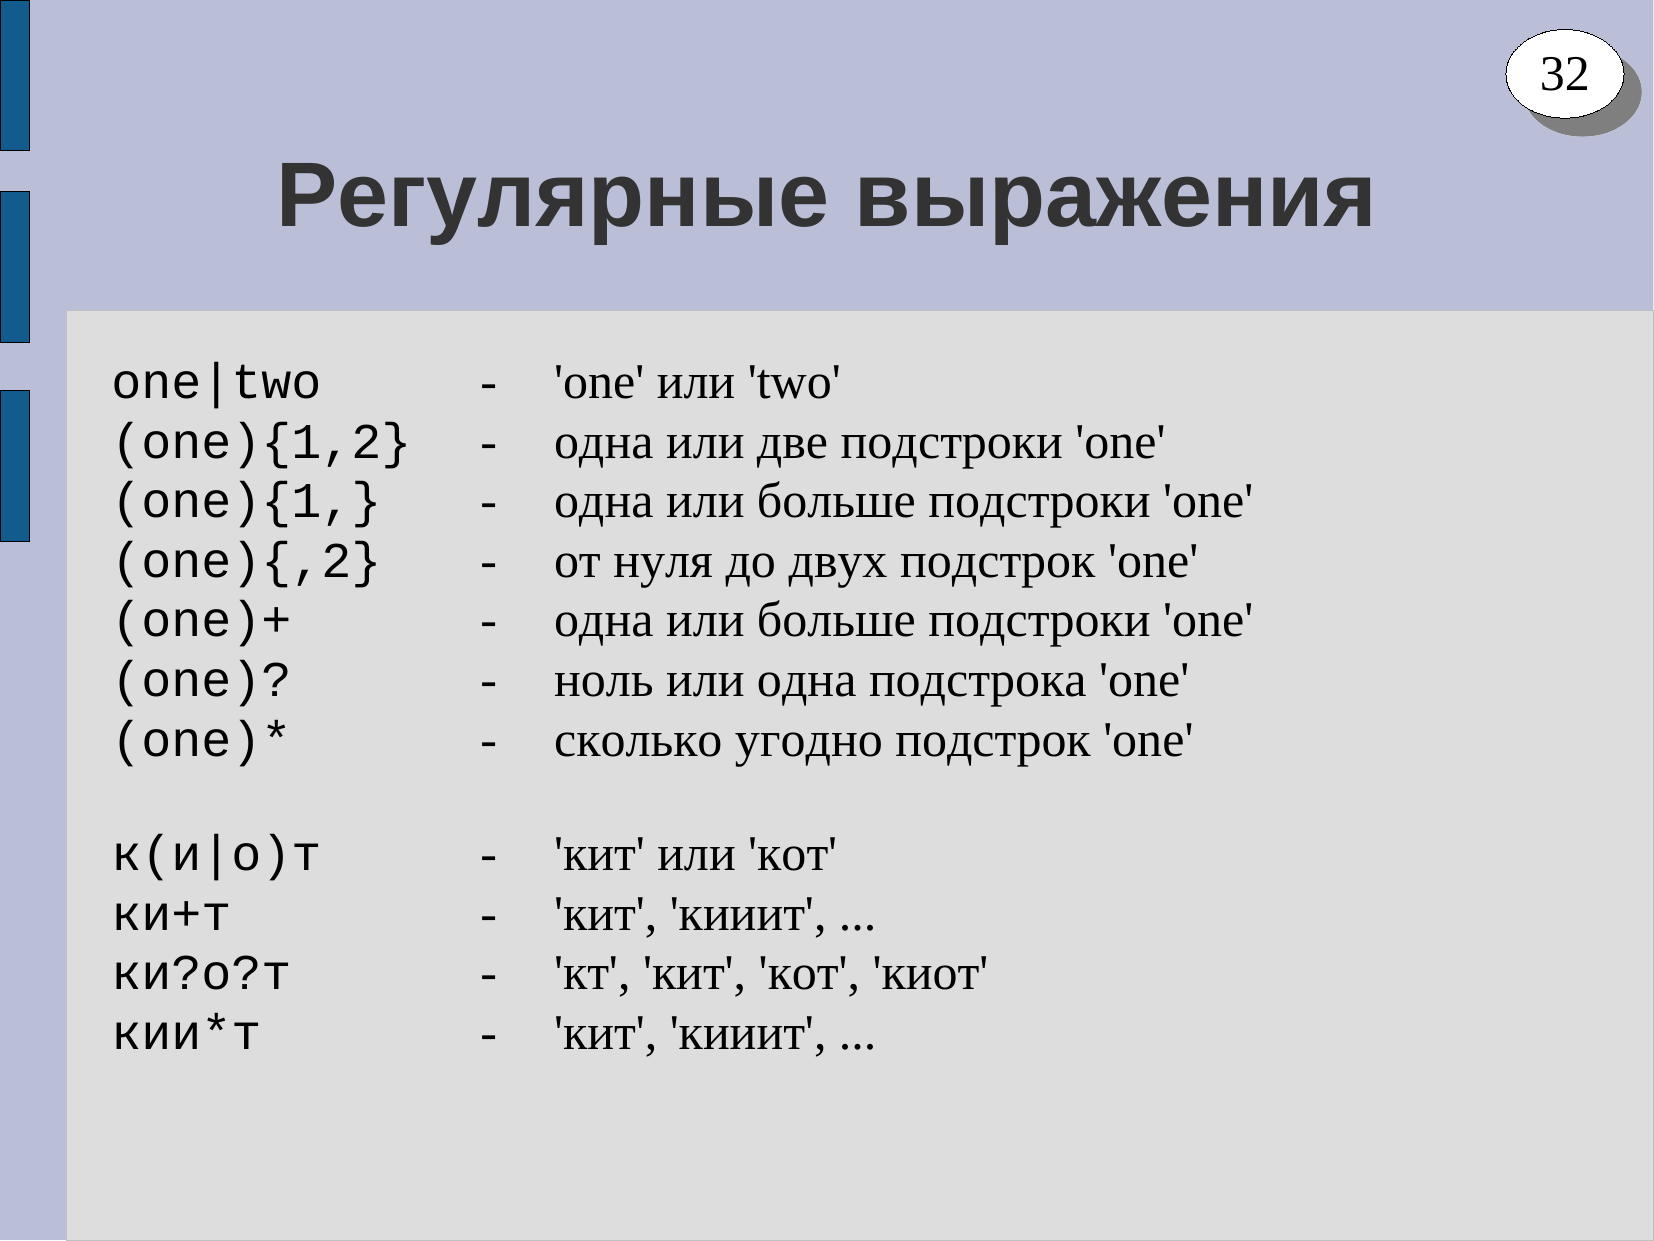

32
# Регулярные выражения
one|two			-	'one' или 'two'
(one){1,2}	-	одна или две подстроки 'one'
(one){1,}		-	одна или больше подстроки 'one'
(one){,2}		-	от нуля до двух подстрок 'one'
(one)+			-	одна или больше подстроки 'one'
(one)?			-	ноль или одна подстрока 'one'
(one)*			-	сколько угодно подстрок 'one'
к(и|о)т			-	'кит' или 'кот'
ки+т				-	'кит', 'кииит', ...
ки?о?т			-	'кт', 'кит', 'кот', 'киот'
кии*т			- 	'кит', 'кииит', ...